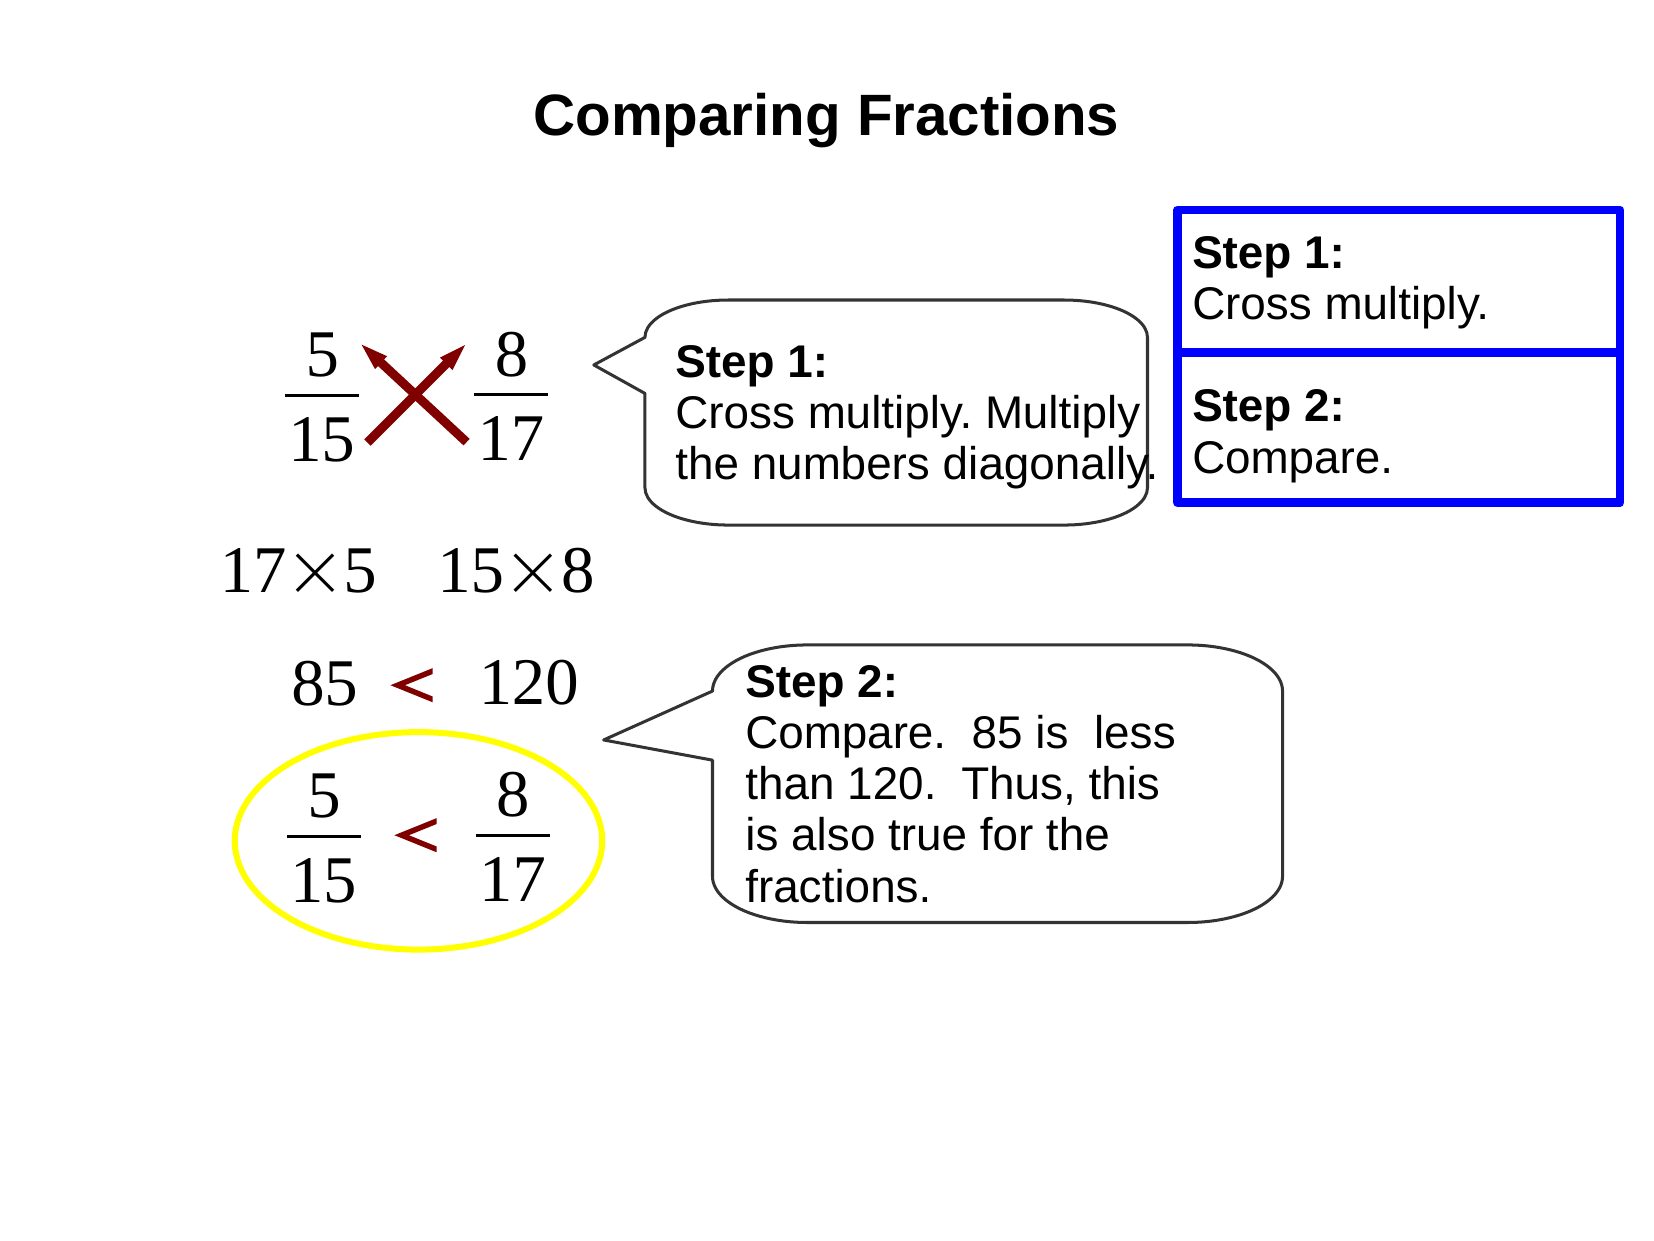

Comparing Fractions
Step 1:
Cross multiply.
Step 2:
Compare.
Step 1:
Cross multiply. Multiply
the numbers diagonally.
Step 2:
Compare. 85 is less
than 120. Thus, this
is also true for the
fractions.